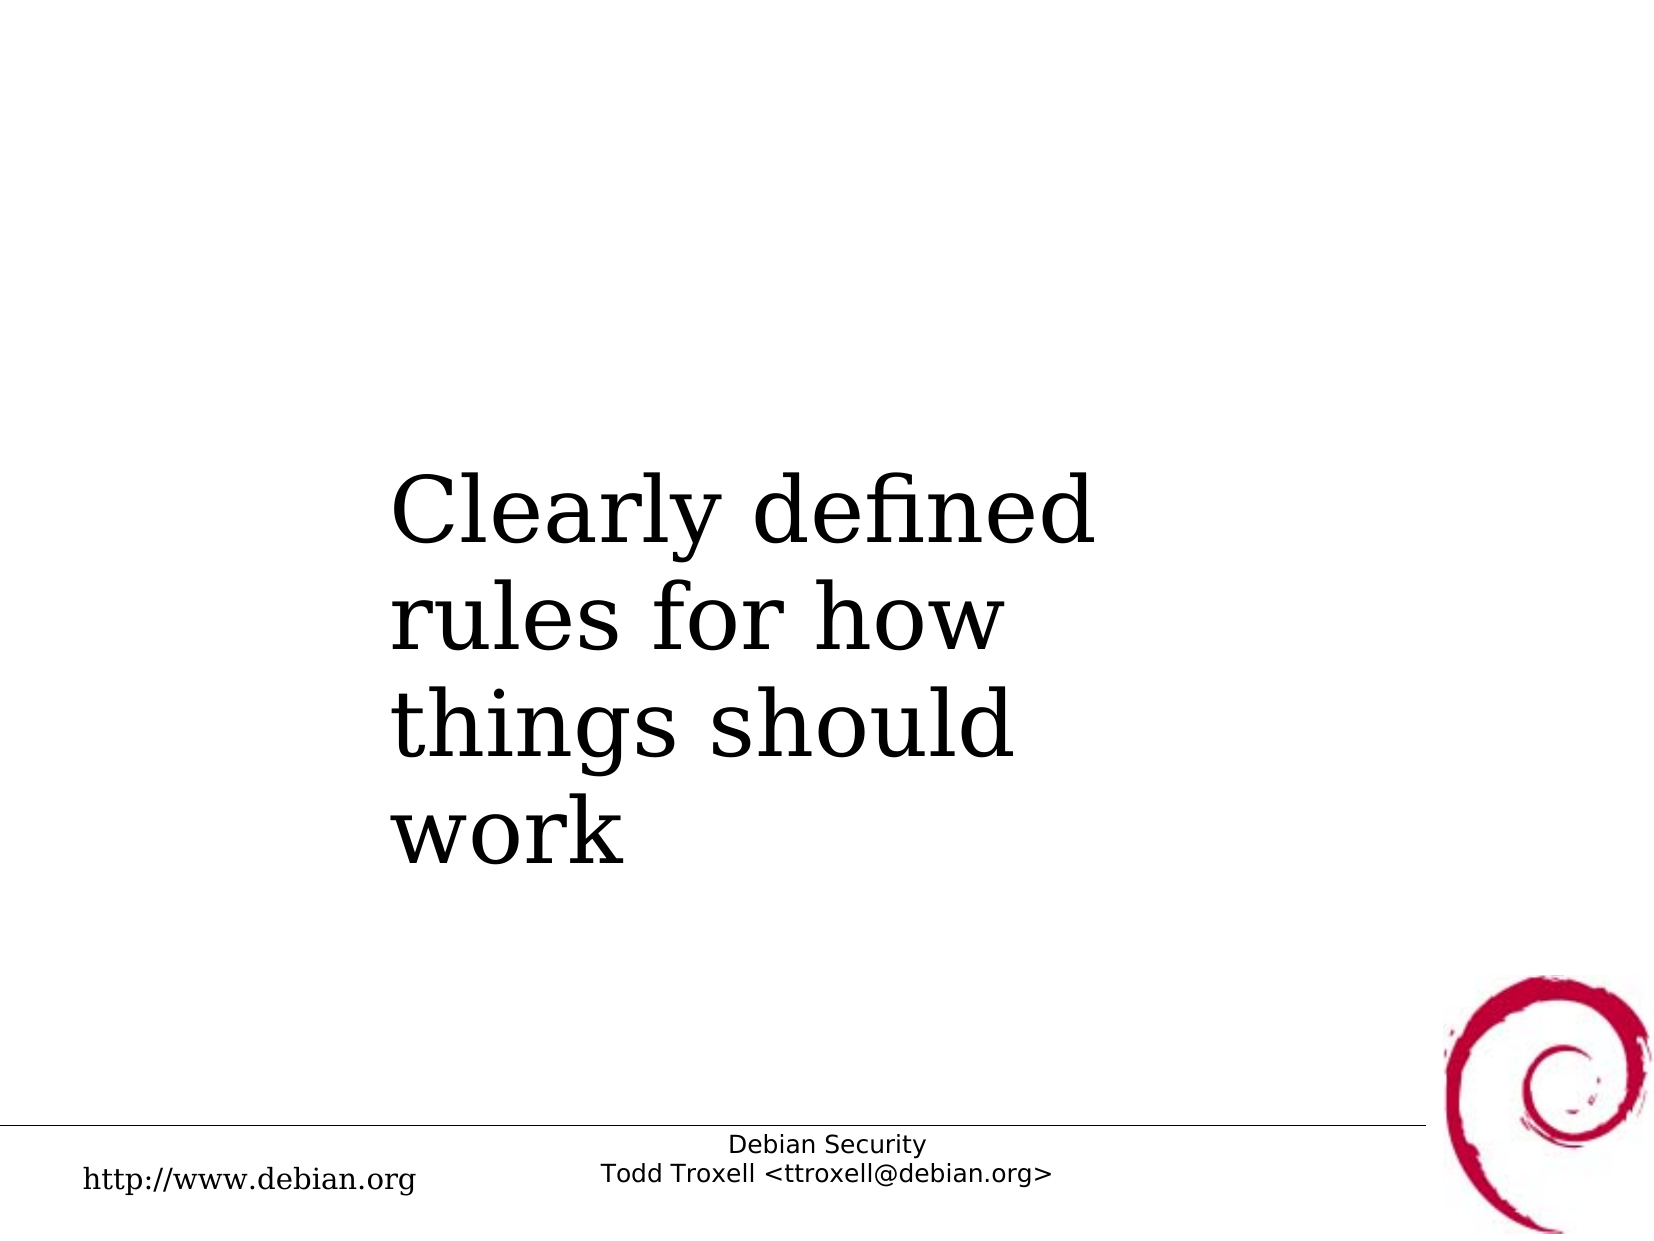

Clearly defined rules for how things should work